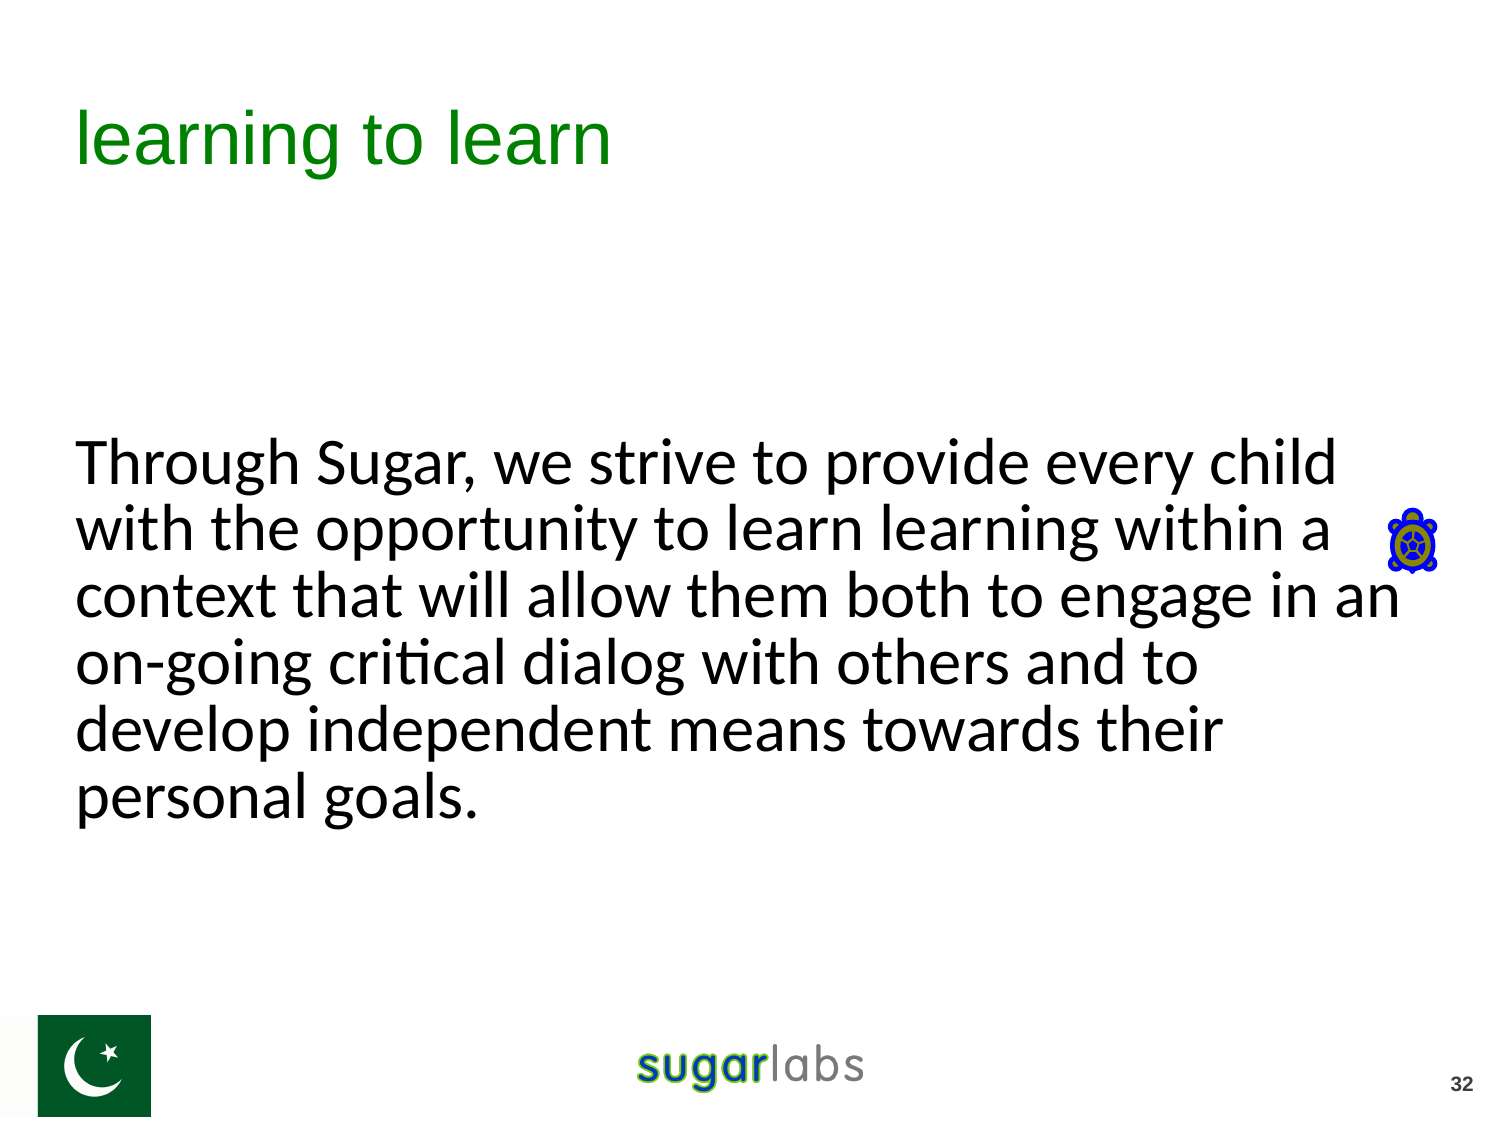

learning to learn
# Through Sugar, we strive to provide every child with the opportunity to learn learning within a context that will allow them both to engage in an on-going critical dialog with others and to develop independent means towards their personal goals.
32